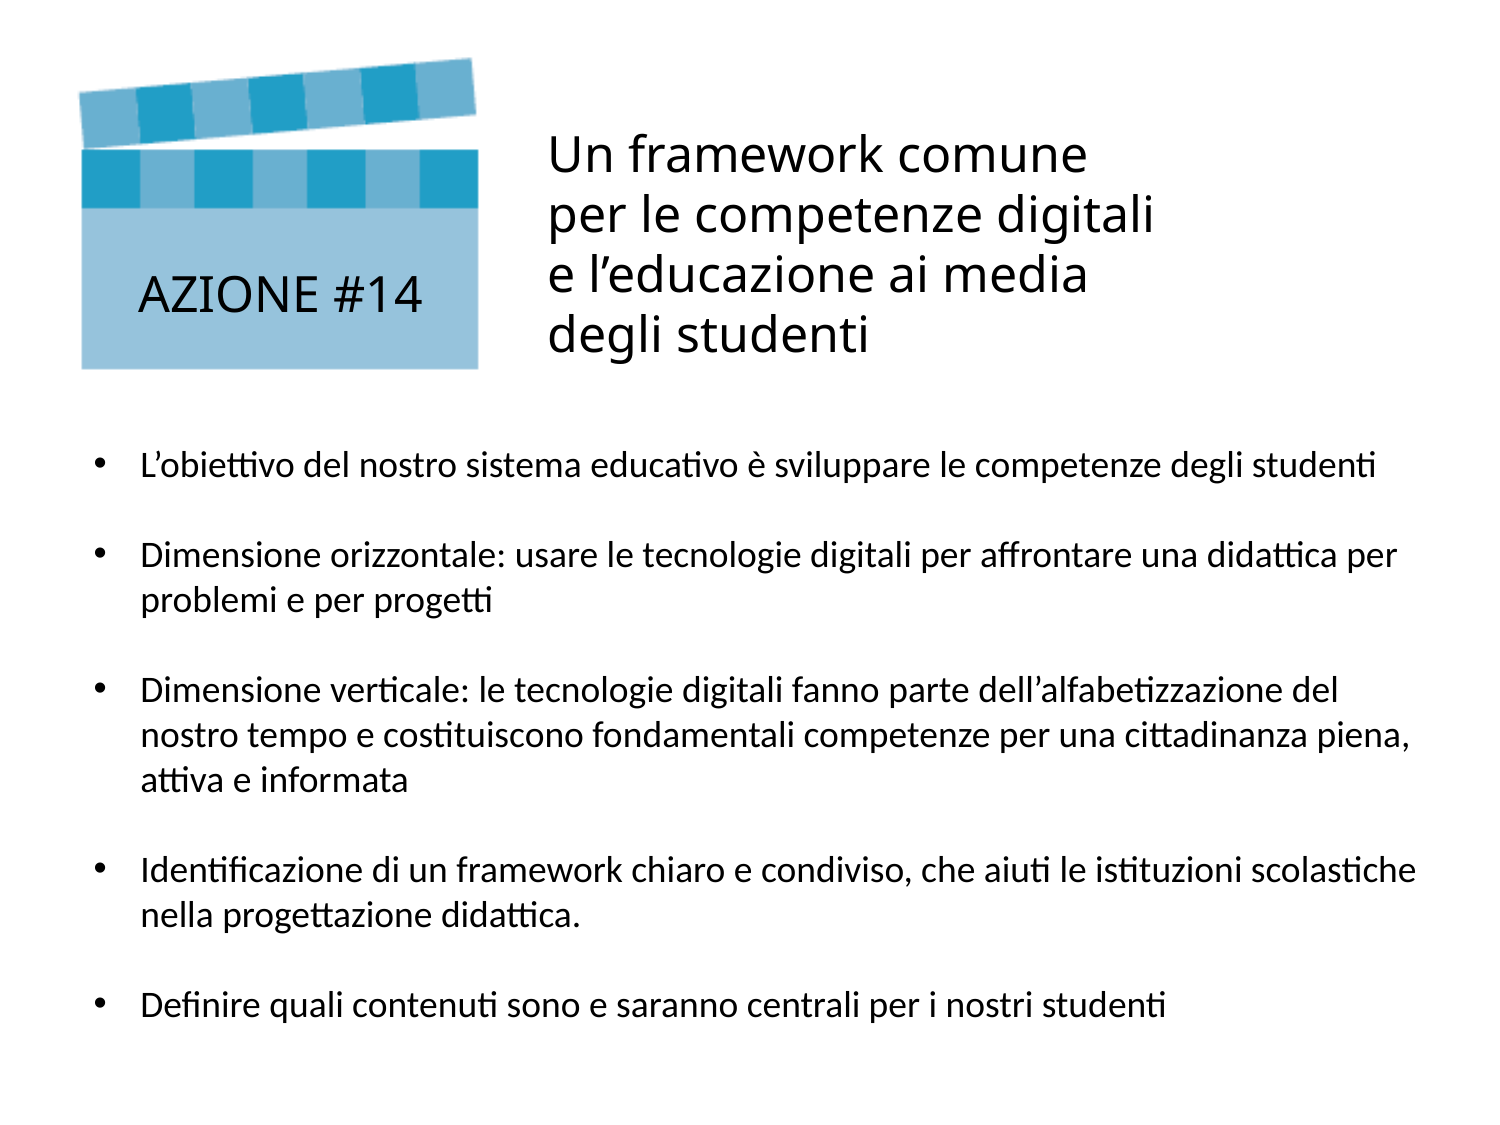

Un framework comune
per le competenze digitali
e l’educazione ai media
degli studenti
AZIONE #14
L’obiettivo del nostro sistema educativo è sviluppare le competenze degli studenti
Dimensione orizzontale: usare le tecnologie digitali per affrontare una didattica per problemi e per progetti
Dimensione verticale: le tecnologie digitali fanno parte dell’alfabetizzazione del nostro tempo e costituiscono fondamentali competenze per una cittadinanza piena, attiva e informata
Identificazione di un framework chiaro e condiviso, che aiuti le istituzioni scolastiche nella progettazione didattica.
Definire quali contenuti sono e saranno centrali per i nostri studenti